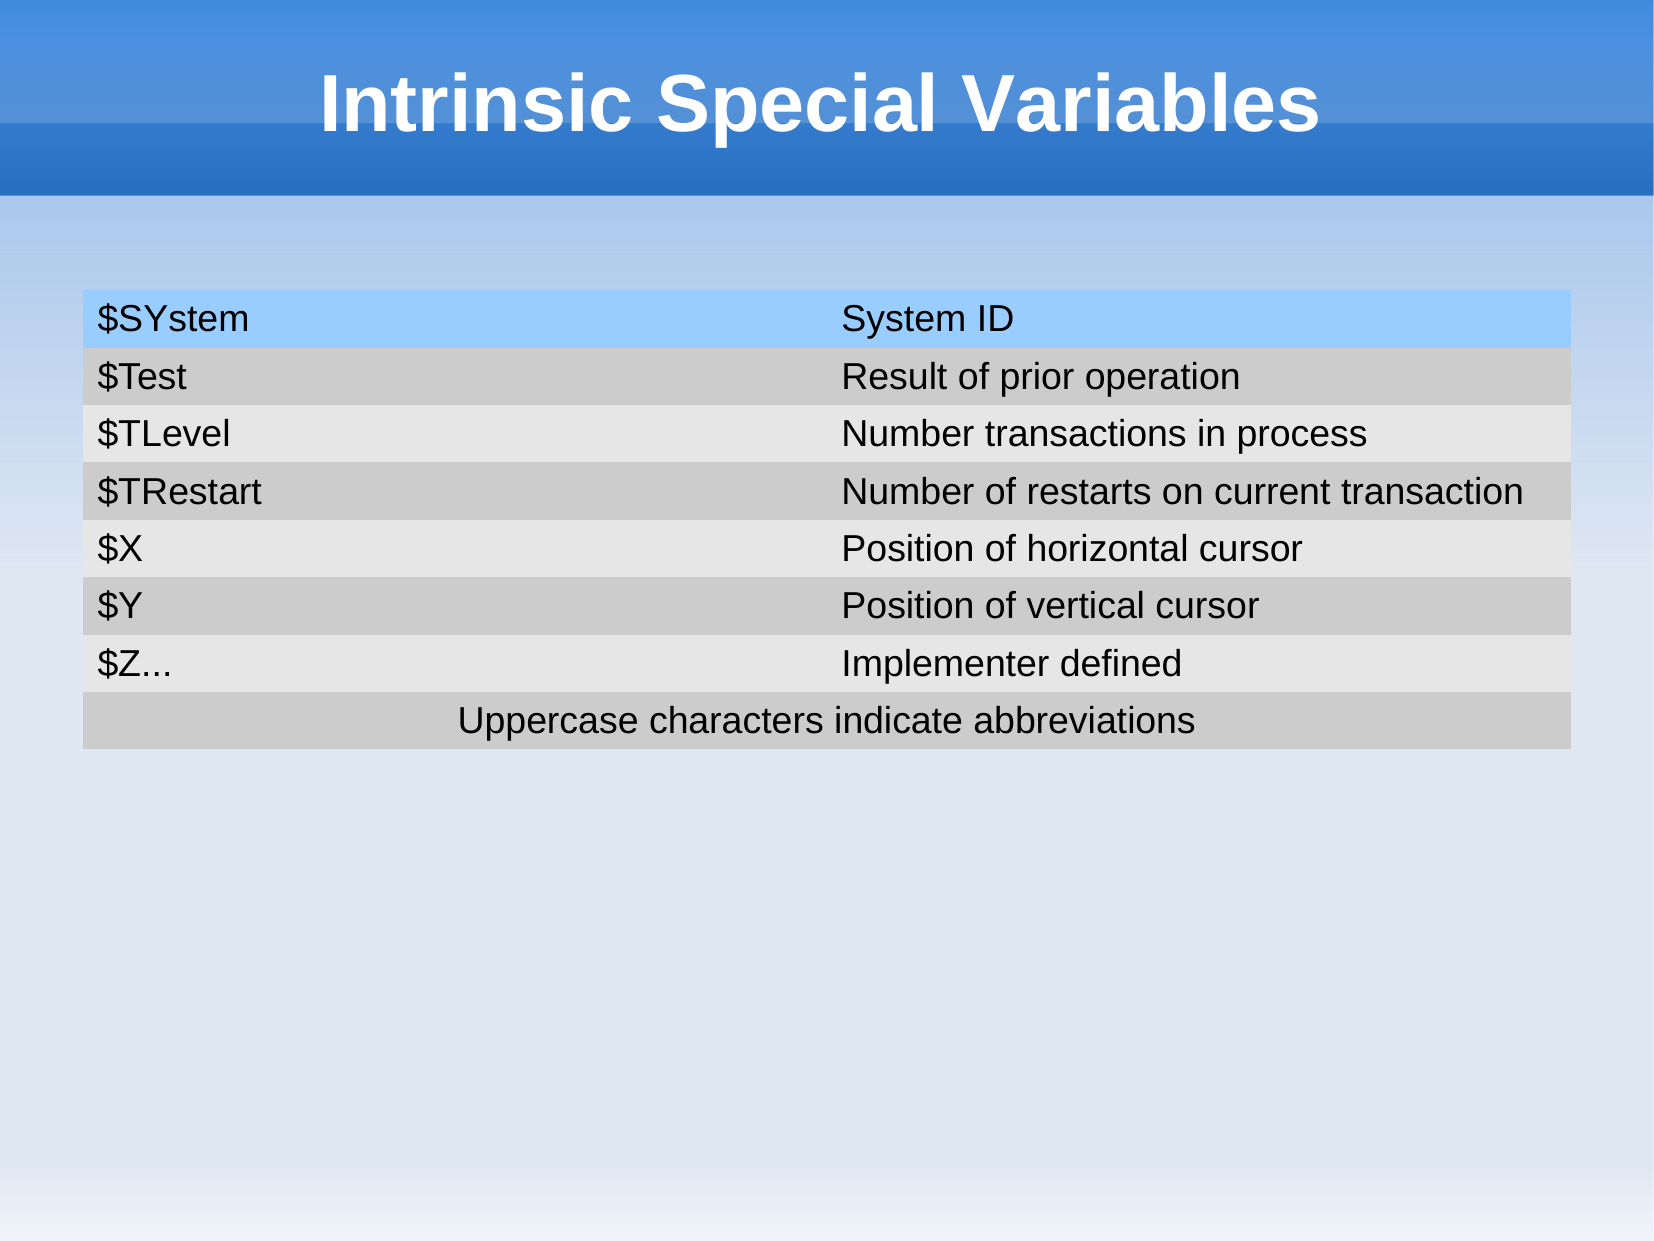

# Intrinsic Special Variables
| $SYstem | System ID |
| --- | --- |
| $Test | Result of prior operation |
| $TLevel | Number transactions in process |
| $TRestart | Number of restarts on current transaction |
| $X | Position of horizontal cursor |
| $Y | Position of vertical cursor |
| $Z... | Implementer defined |
| Uppercase characters indicate abbreviations | |